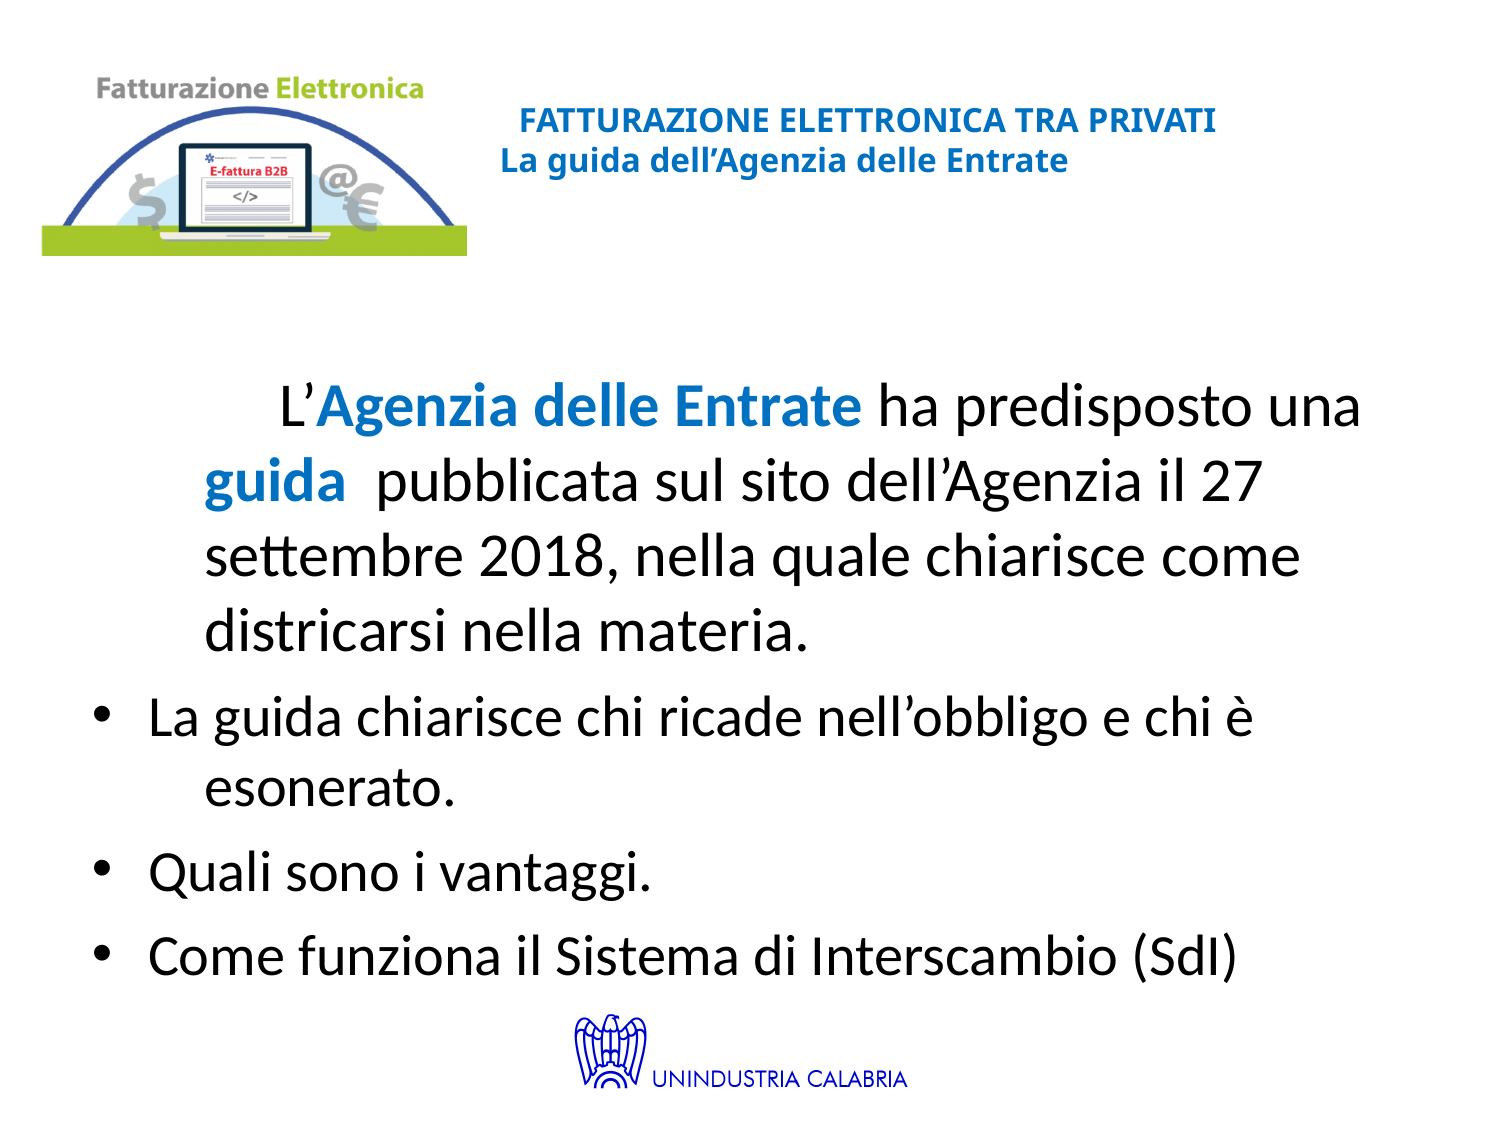

# FATTURAZIONE ELETTRONICA TRA PRIVATI La guida dell’Agenzia delle Entrate
	L’Agenzia delle Entrate ha predisposto una guida pubblicata sul sito dell’Agenzia il 27 settembre 2018, nella quale chiarisce come districarsi nella materia.
La guida chiarisce chi ricade nell’obbligo e chi è esonerato.
Quali sono i vantaggi.
Come funziona il Sistema di Interscambio (SdI)